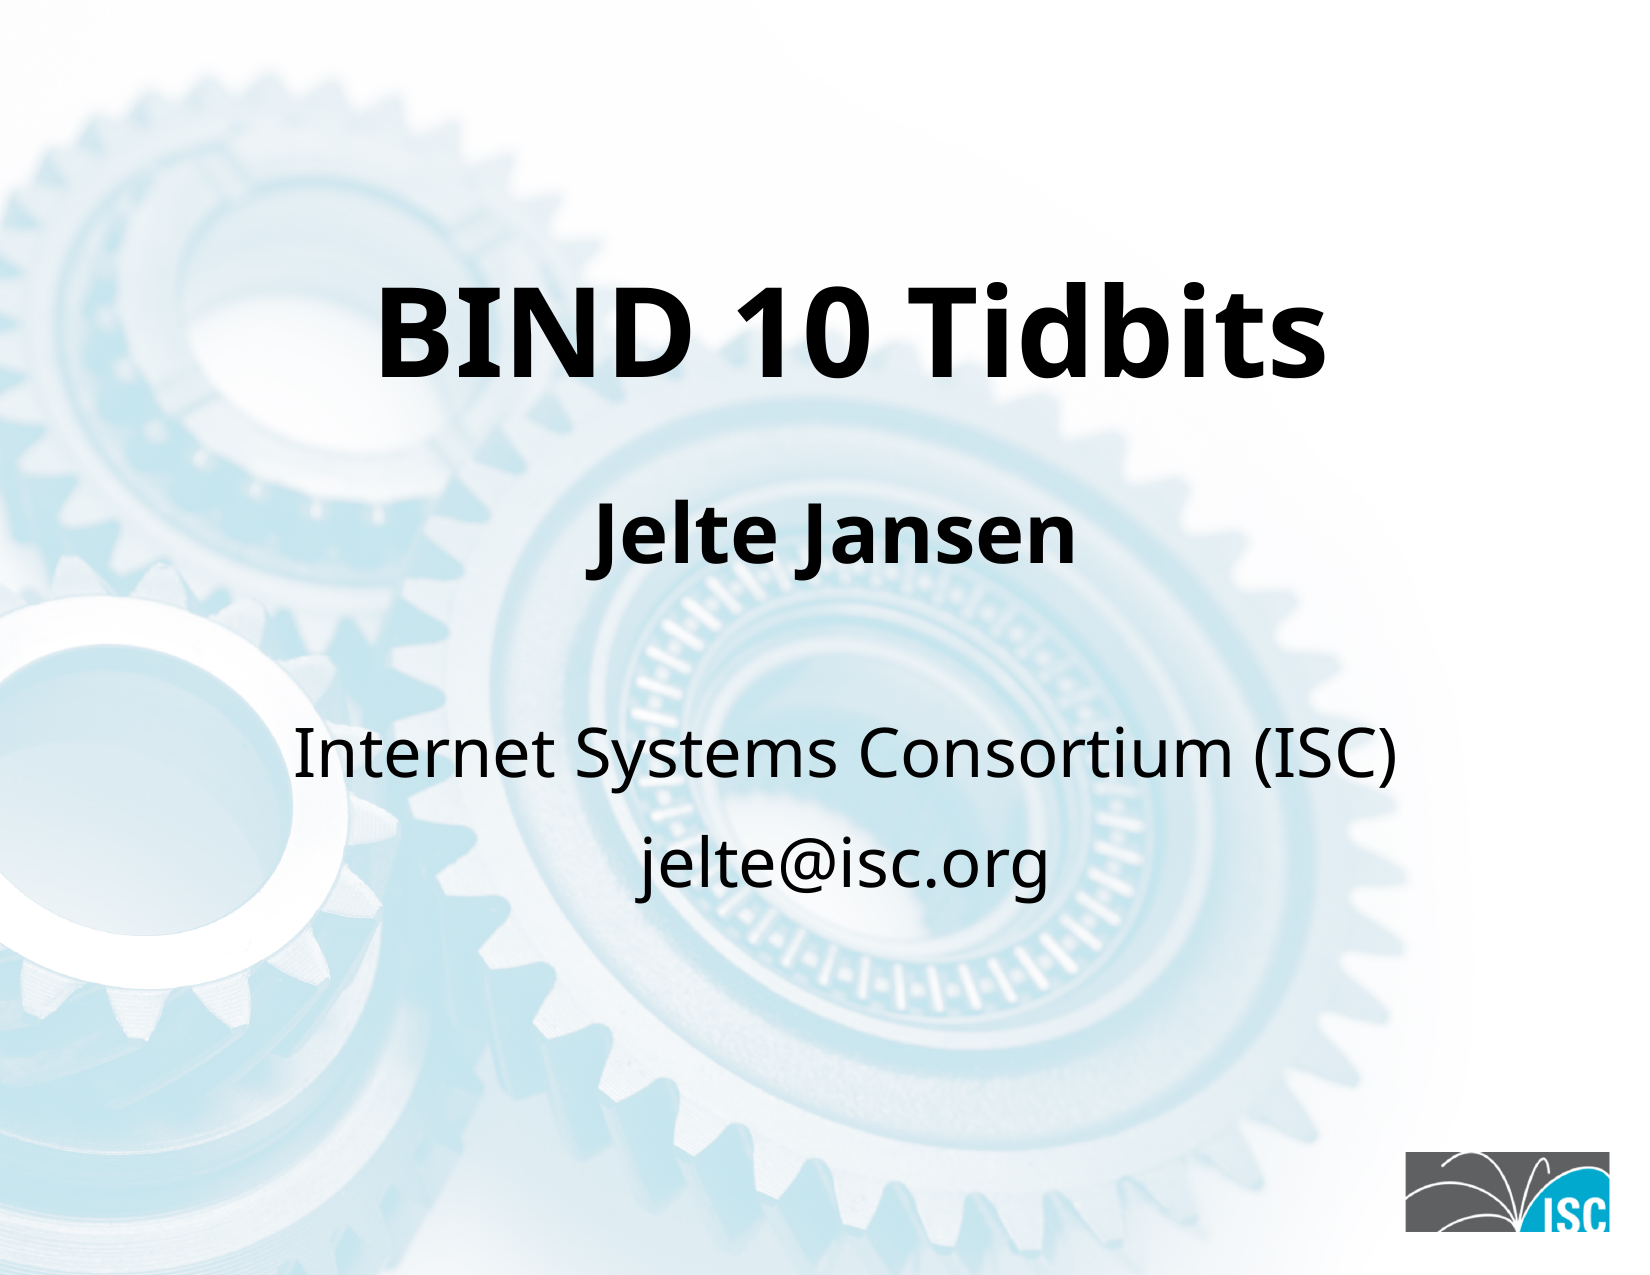

# BIND 10 Tidbits
Jelte Jansen
Internet Systems Consortium (ISC)
jelte@isc.org